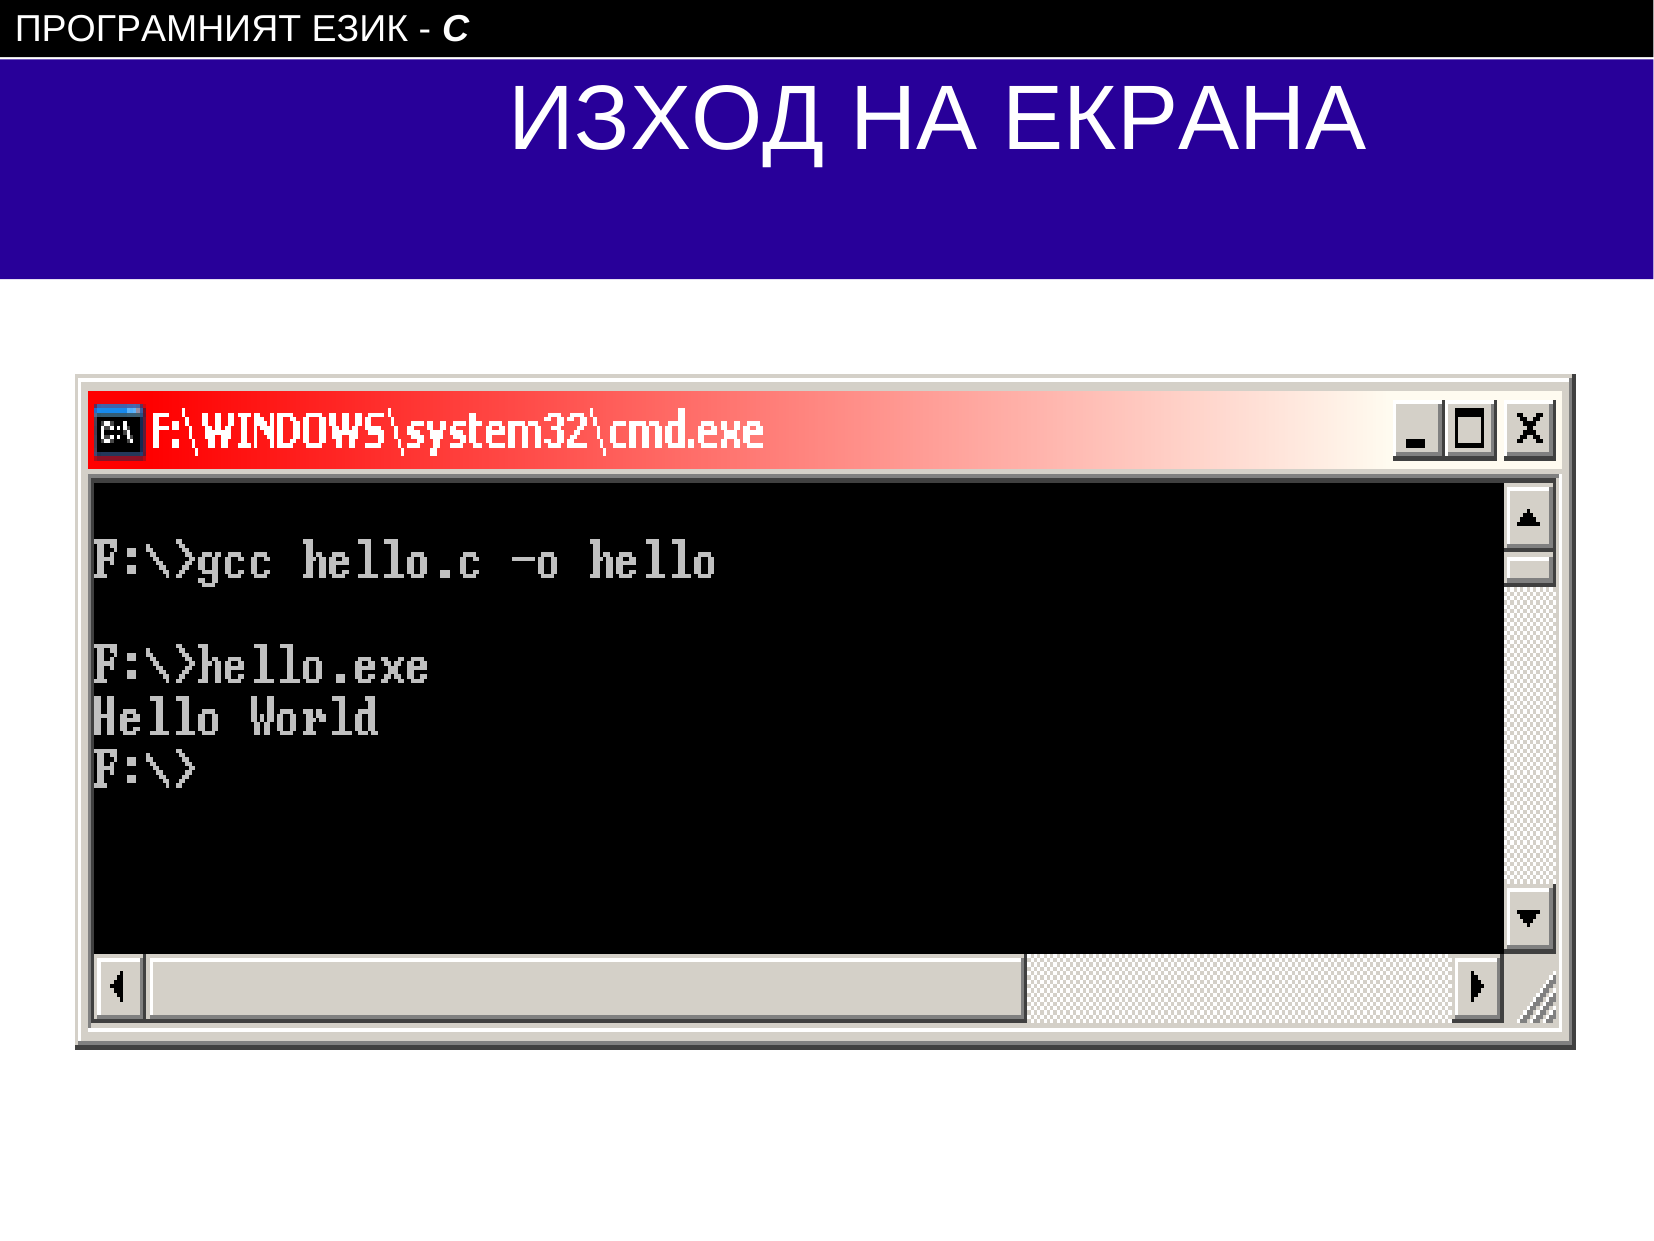

ПРОГРАМНИЯT ЕЗИК - С
						 ИЗХОД НА ЕКРАНА